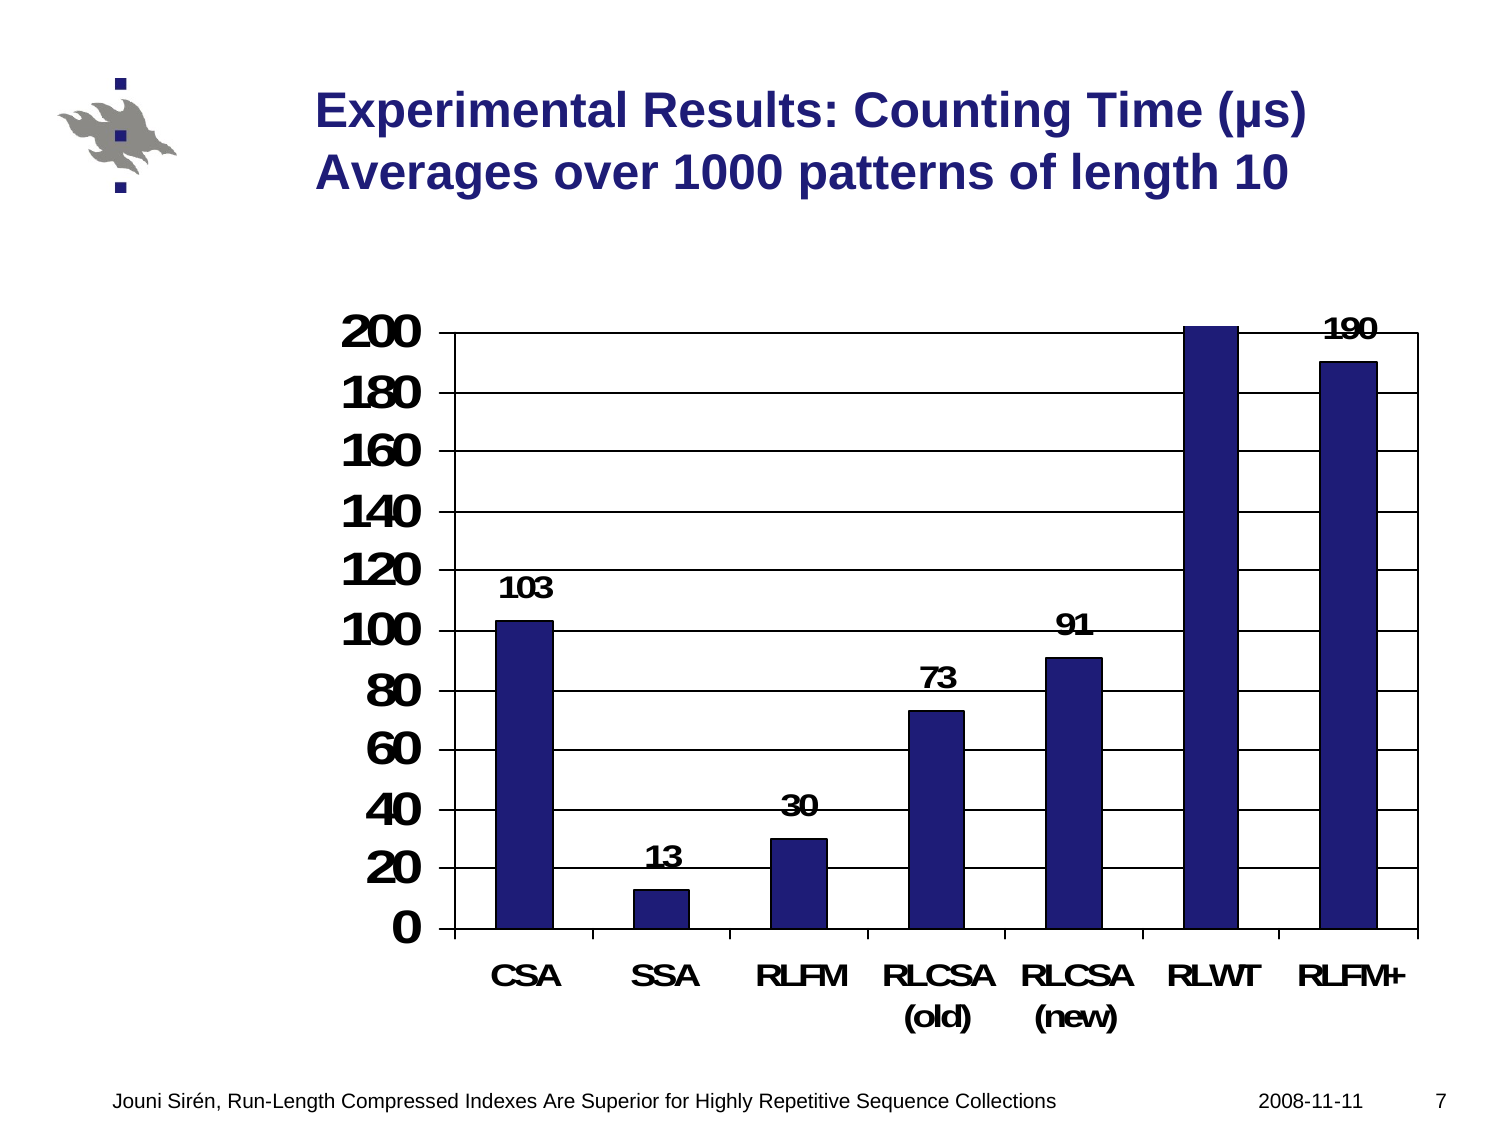

# Experimental Results: Counting Time (µs) Averages over 1000 patterns of length 10
Jouni Sirén, Run-Length Compressed Indexes Are Superior for Highly Repetitive Sequence Collections
2008-11-11
7